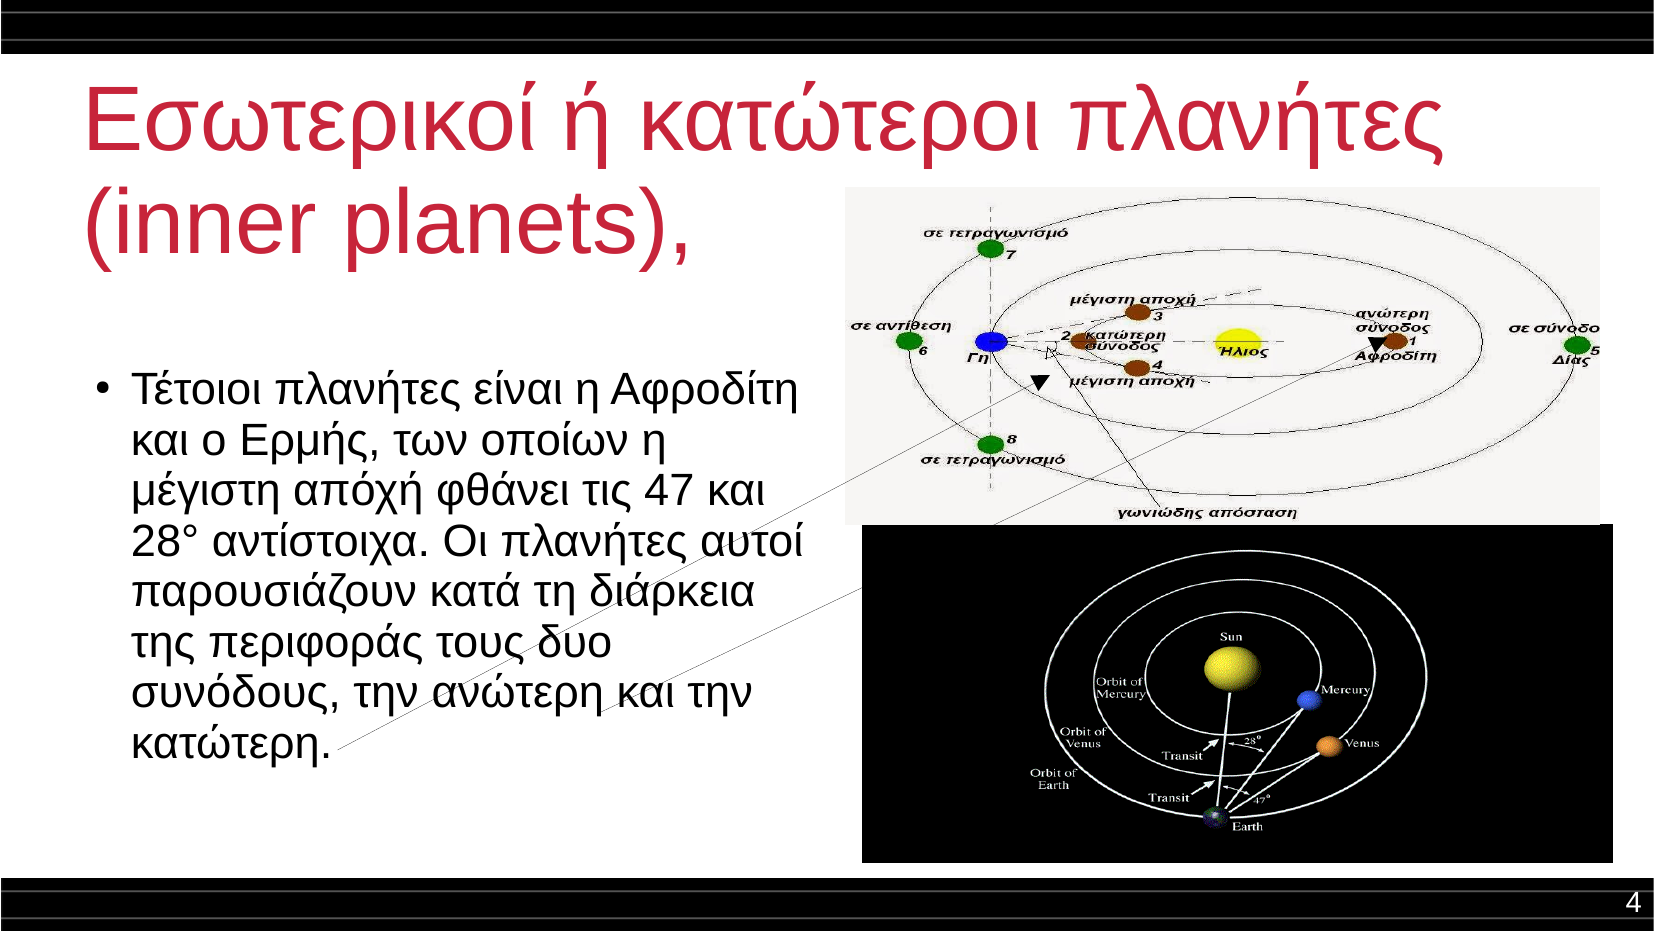

# Εσωτερικοί ή κατώτεροι πλανήτες (inner planets),
Τέτοιοι πλανήτες είναι η Αφροδίτη και ο Ερμής, των οποίων η μέγιστη απόχή φθάνει τις 47 και 28° αντίστοιχα. Οι πλανήτες αυτοί παρουσιάζουν κατά τη διάρκεια της περιφοράς τους δυο συνόδους, την ανώτερη και την κατώτερη.